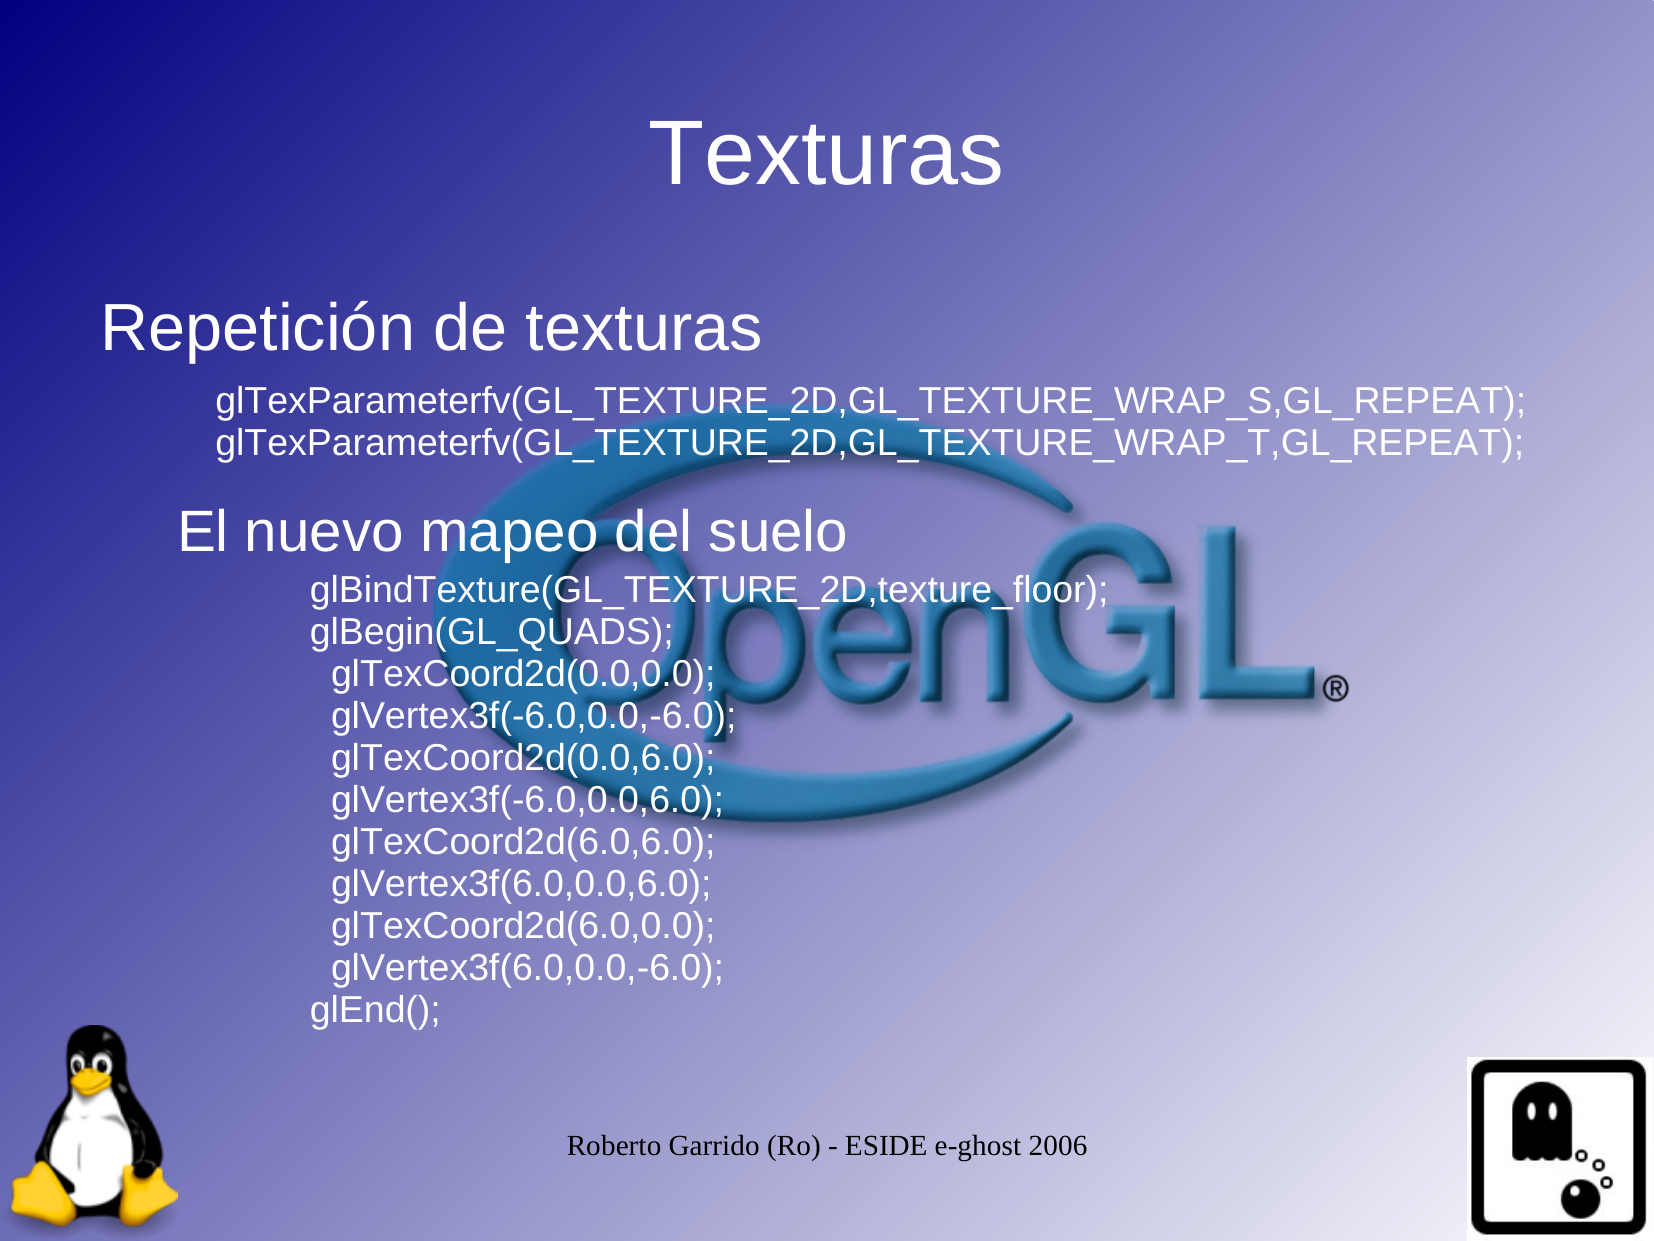

# Texturas
Repetición de texturas
El nuevo mapeo del suelo
glTexParameterfv(GL_TEXTURE_2D,GL_TEXTURE_WRAP_S,GL_REPEAT);
glTexParameterfv(GL_TEXTURE_2D,GL_TEXTURE_WRAP_T,GL_REPEAT);
glBindTexture(GL_TEXTURE_2D,texture_floor);
glBegin(GL_QUADS);
 glTexCoord2d(0.0,0.0);
 glVertex3f(-6.0,0.0,-6.0);
 glTexCoord2d(0.0,6.0);
 glVertex3f(-6.0,0.0,6.0);
 glTexCoord2d(6.0,6.0);
 glVertex3f(6.0,0.0,6.0);
 glTexCoord2d(6.0,0.0);
 glVertex3f(6.0,0.0,-6.0);
glEnd();
Roberto Garrido (Ro) - ESIDE e-ghost 2006